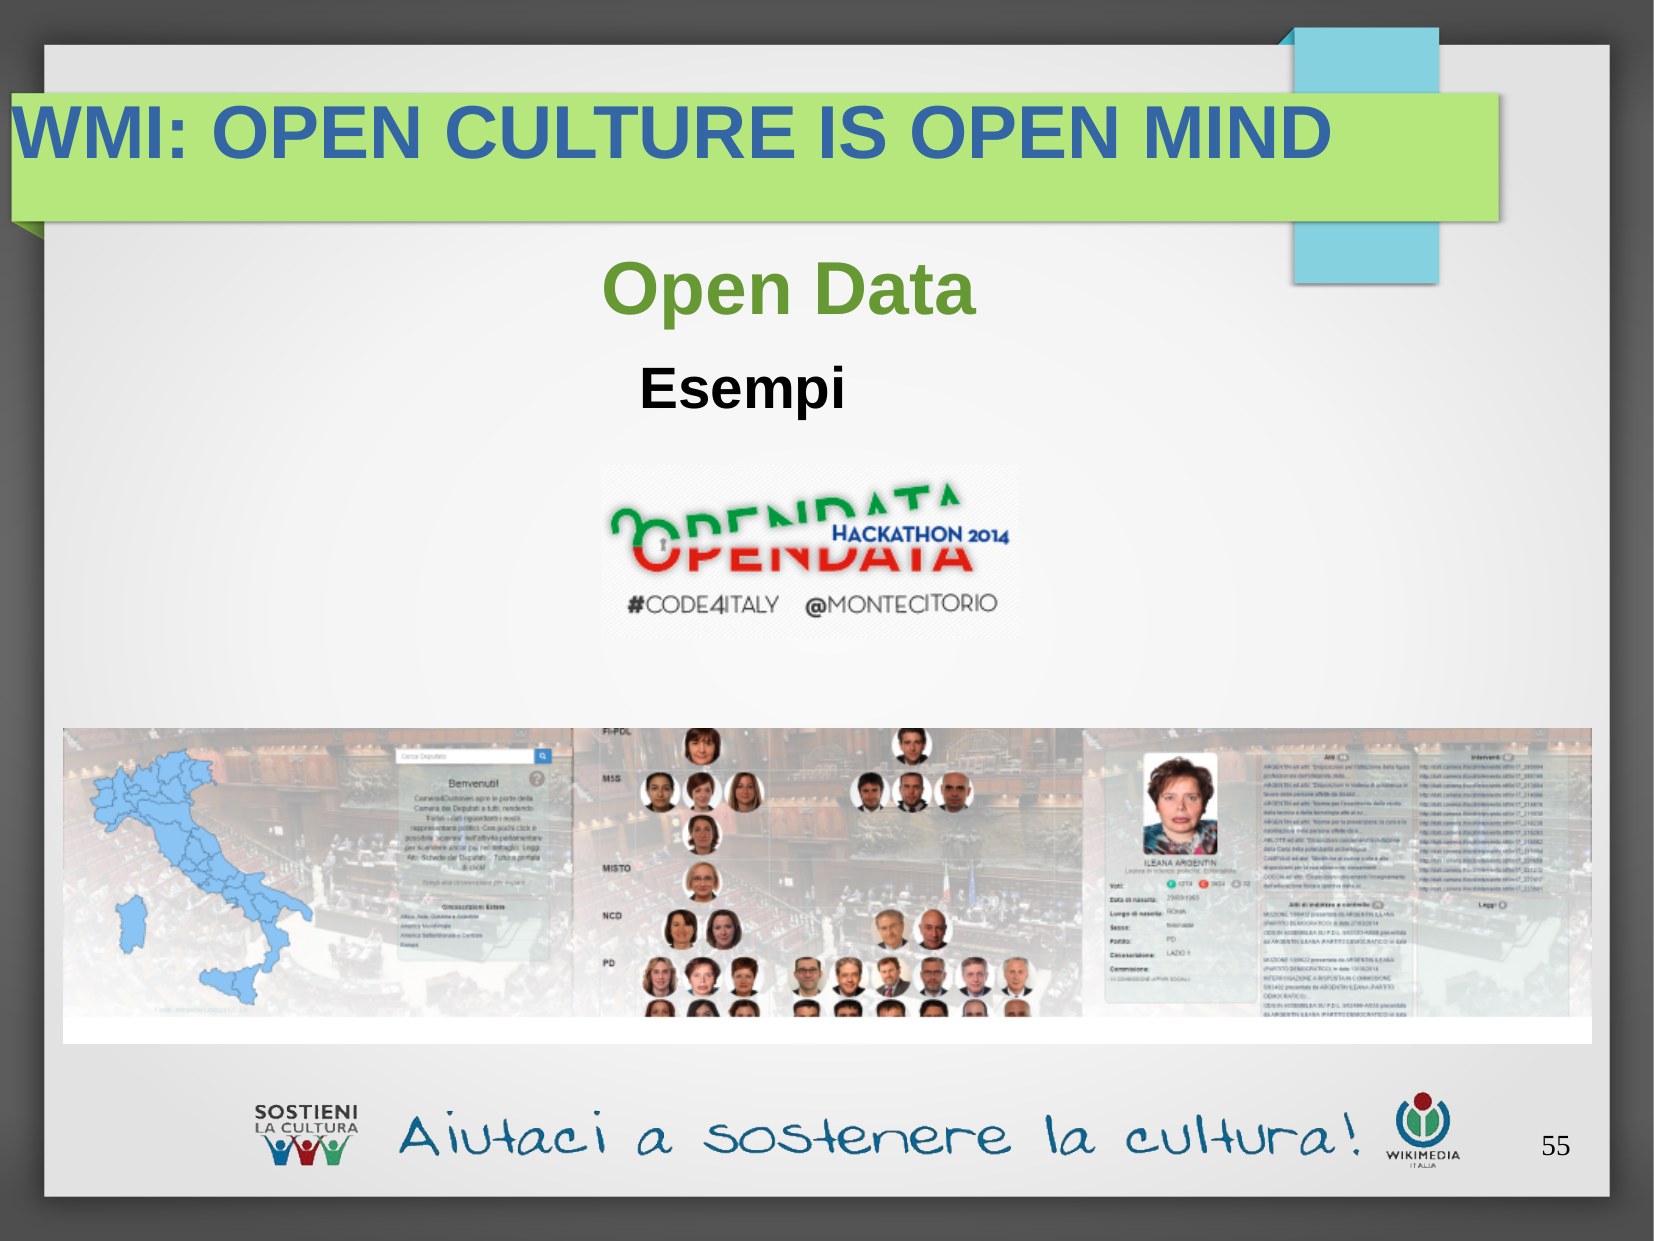

WMI: OPEN CULTURE IS OPEN MIND
Open Data
Esempi
#
55